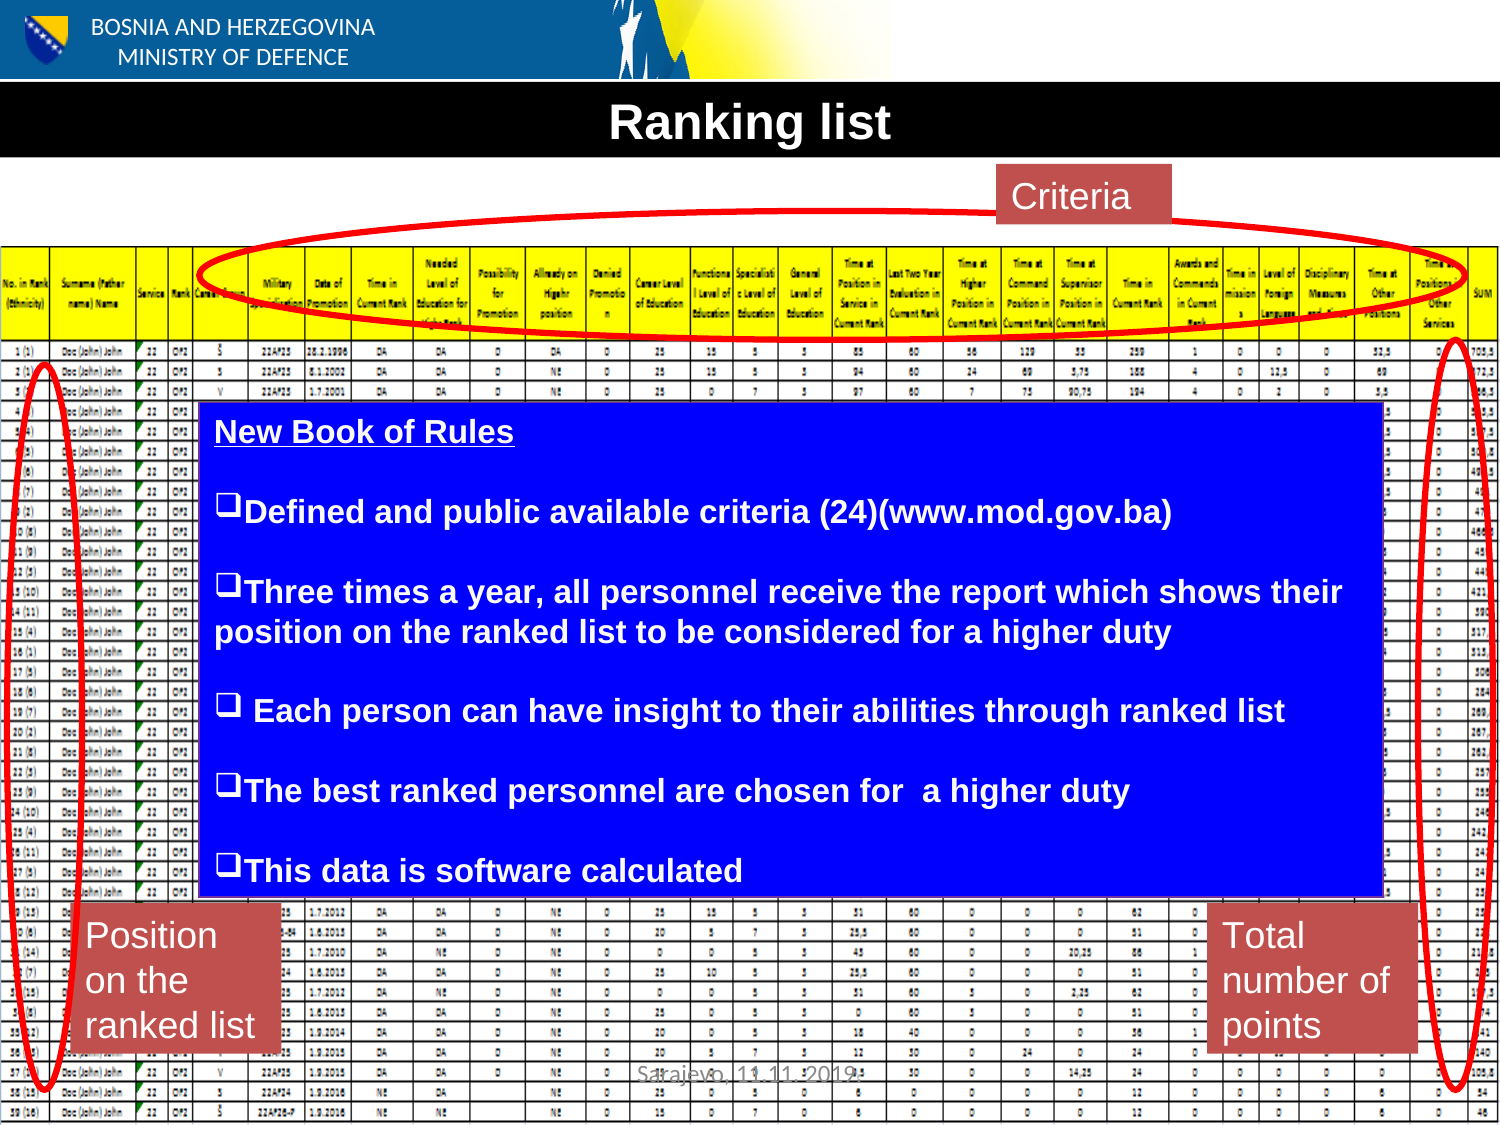

Ranking list
Criteria
New Book of Rules
Defined and public available criteria (24)(www.mod.gov.ba)
Three times a year, all personnel receive the report which shows their position on the ranked list to be considered for a higher duty
 Each person can have insight to their abilities through ranked list
The best ranked personnel are chosen for a higher duty
This data is software calculated
Position on the ranked list
Total number of points
Sarajevo, 11.11. 2019.
Brussels, March 2018